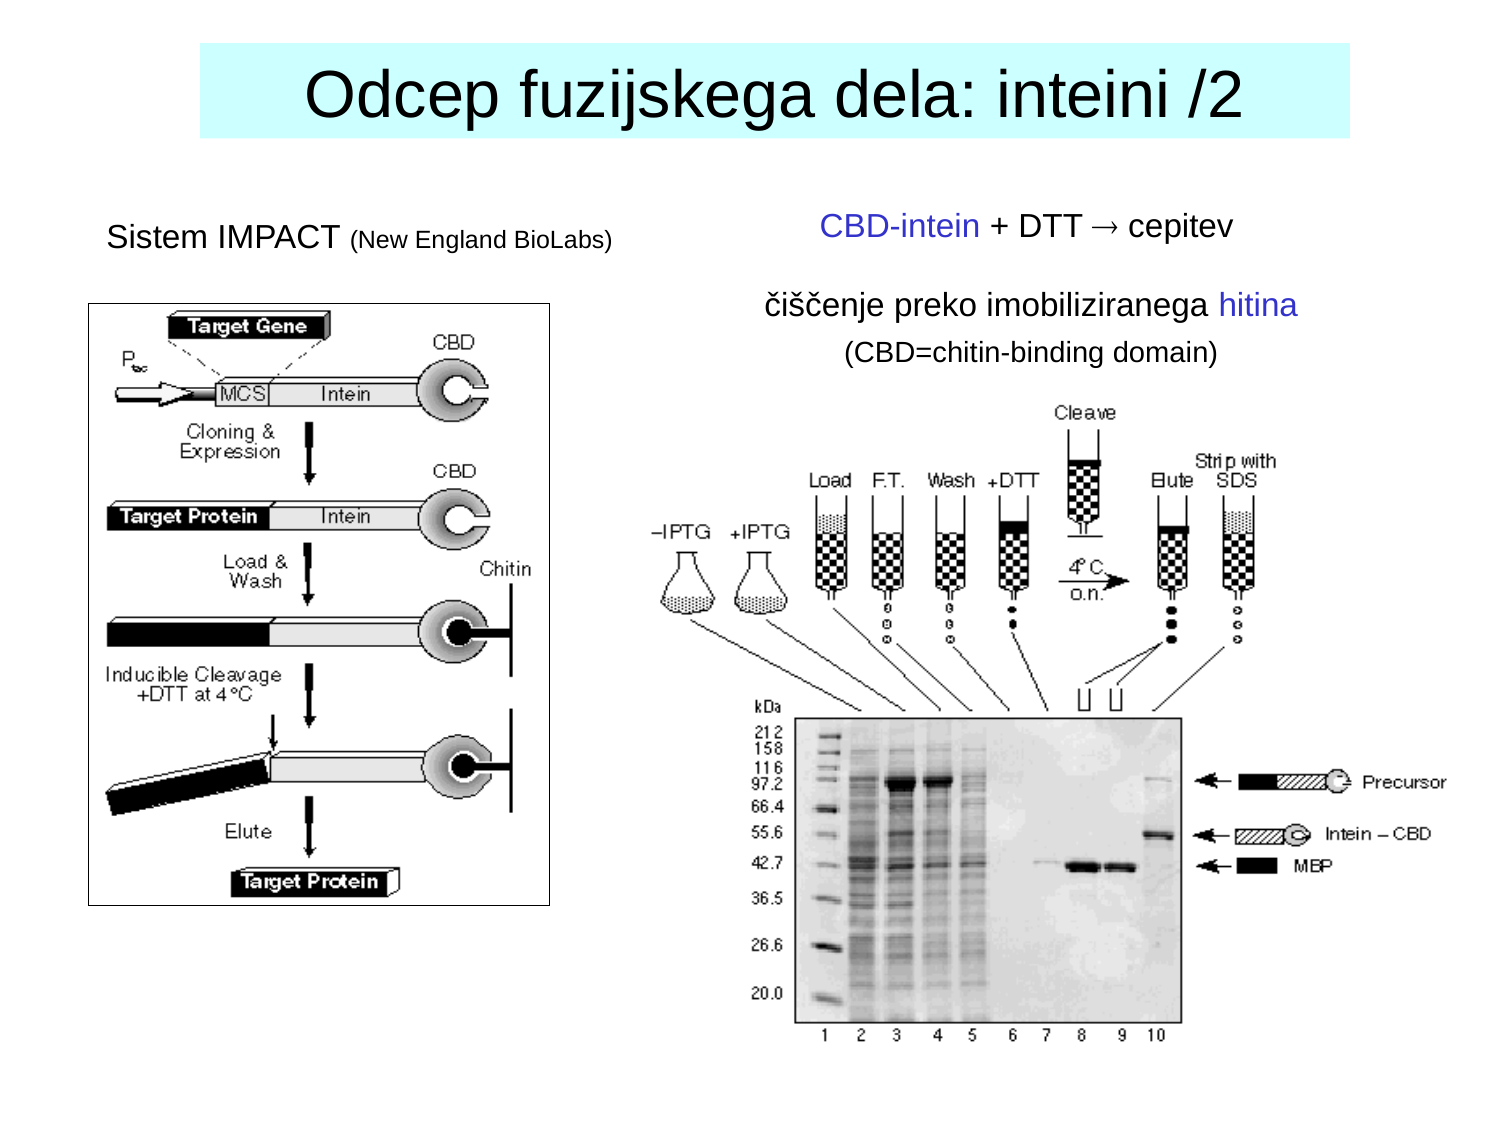

Odcep fuzijskega dela: inteini /2
CBD-intein + DTT  cepitev
čiščenje preko imobiliziranega hitina
(CBD=chitin-binding domain)
Sistem IMPACT (New England BioLabs)